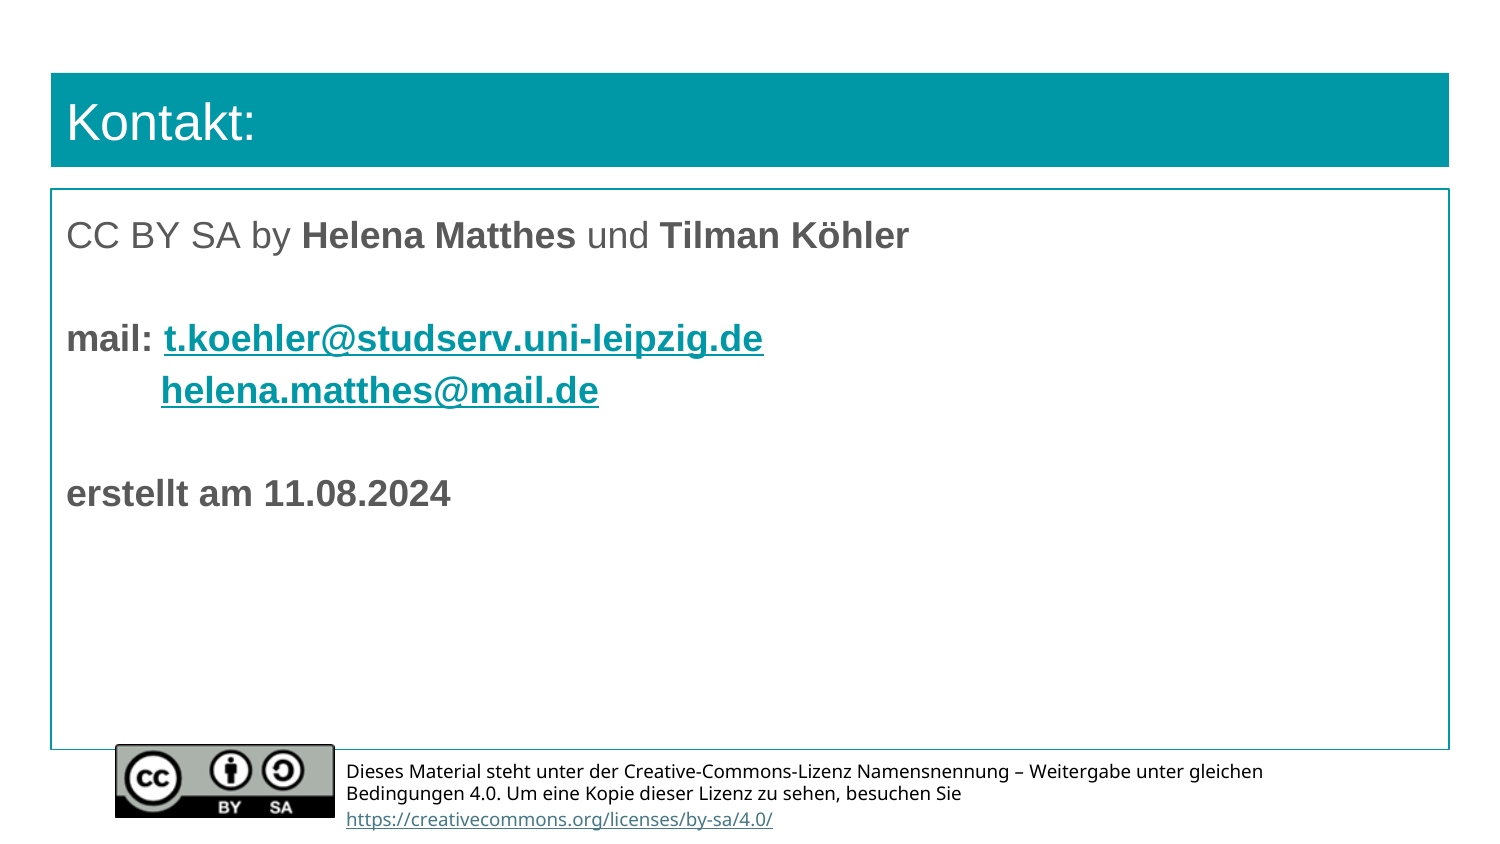

# Kontakt:
CC BY SA by Helena Matthes und Tilman Köhler
mail: t.koehler@studserv.uni-leipzig.de
 helena.matthes@mail.de
erstellt am 11.08.2024
Dieses Material steht unter der Creative-Commons-Lizenz Namensnennung – Weitergabe unter gleichen Bedingungen 4.0. Um eine Kopie dieser Lizenz zu sehen, besuchen Siehttps://creativecommons.org/licenses/by-sa/4.0/